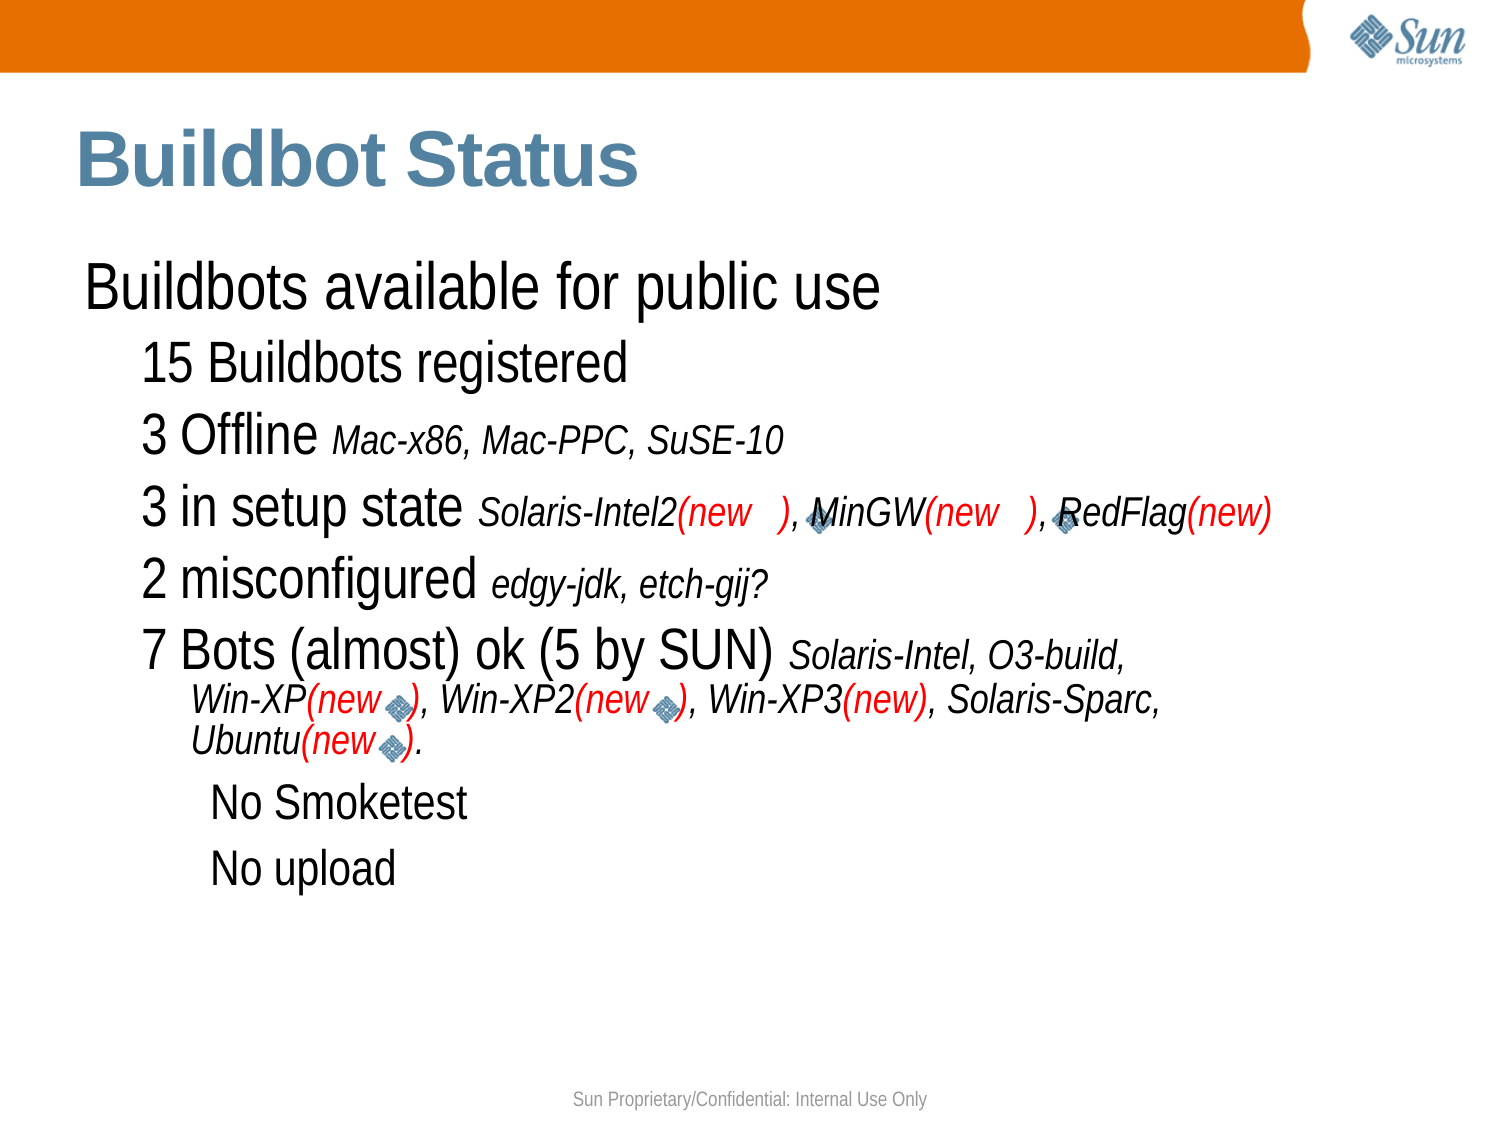

# Buildbot Status
Buildbots available for public use
15 Buildbots registered
3 Offline Mac-x86, Mac-PPC, SuSE-10
3 in setup state Solaris-Intel2(new ), MinGW(new ), RedFlag(new)
2 misconfigured edgy-jdk, etch-gij?
7 Bots (almost) ok (5 by SUN) Solaris-Intel, O3-build,
Win-XP(new ), Win-XP2(new ), Win-XP3(new), Solaris-Sparc, Ubuntu(new ).
No Smoketest
No upload